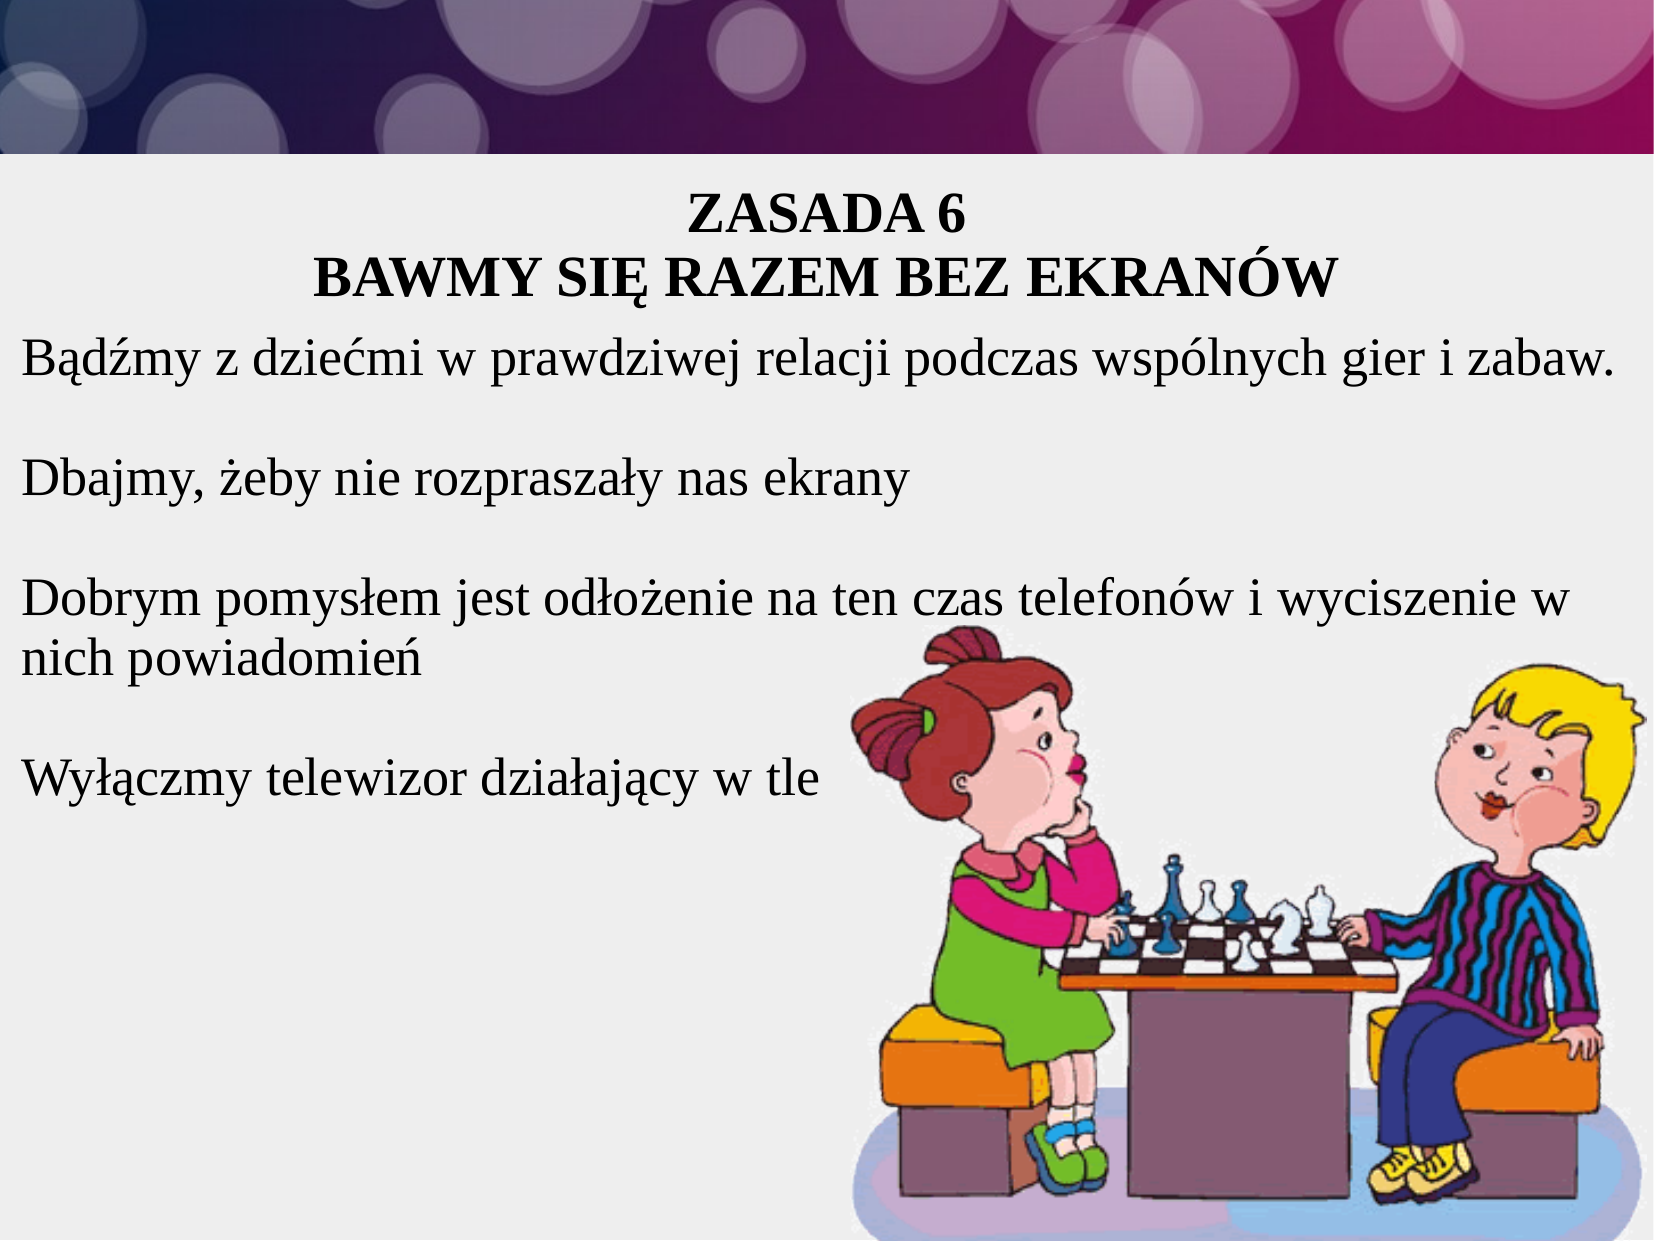

# ZASADA 6 BAWMY SIĘ RAZEM BEZ EKRANÓW
Bądźmy z dziećmi w prawdziwej relacji podczas wspólnych gier i zabaw.
Dbajmy, żeby nie rozpraszały nas ekrany
Dobrym pomysłem jest odłożenie na ten czas telefonów i wyciszenie w nich powiadomień
Wyłączmy telewizor działający w tle